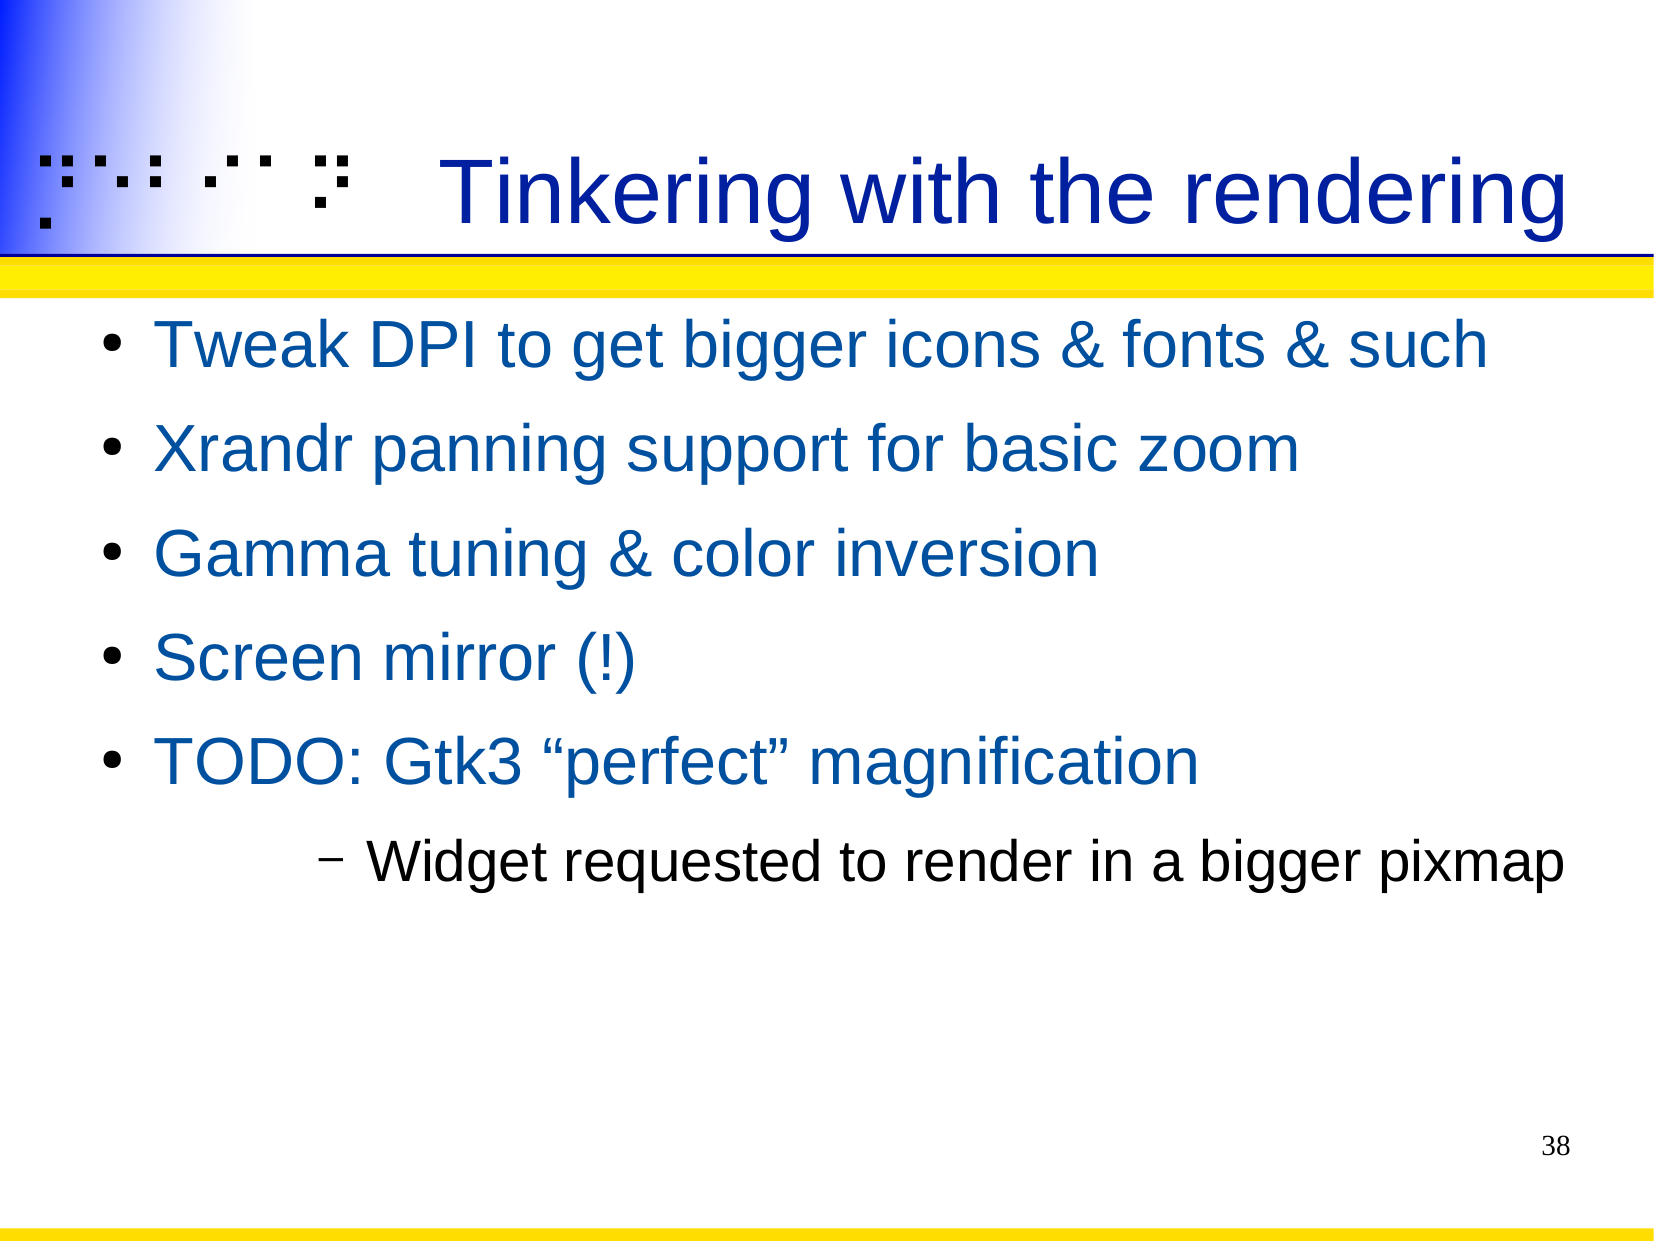

# Tinkering with the rendering
Tweak DPI to get bigger icons & fonts & such
Xrandr panning support for basic zoom
Gamma tuning & color inversion
Screen mirror (!)
TODO: Gtk3 “perfect” magnification
Widget requested to render in a bigger pixmap
38